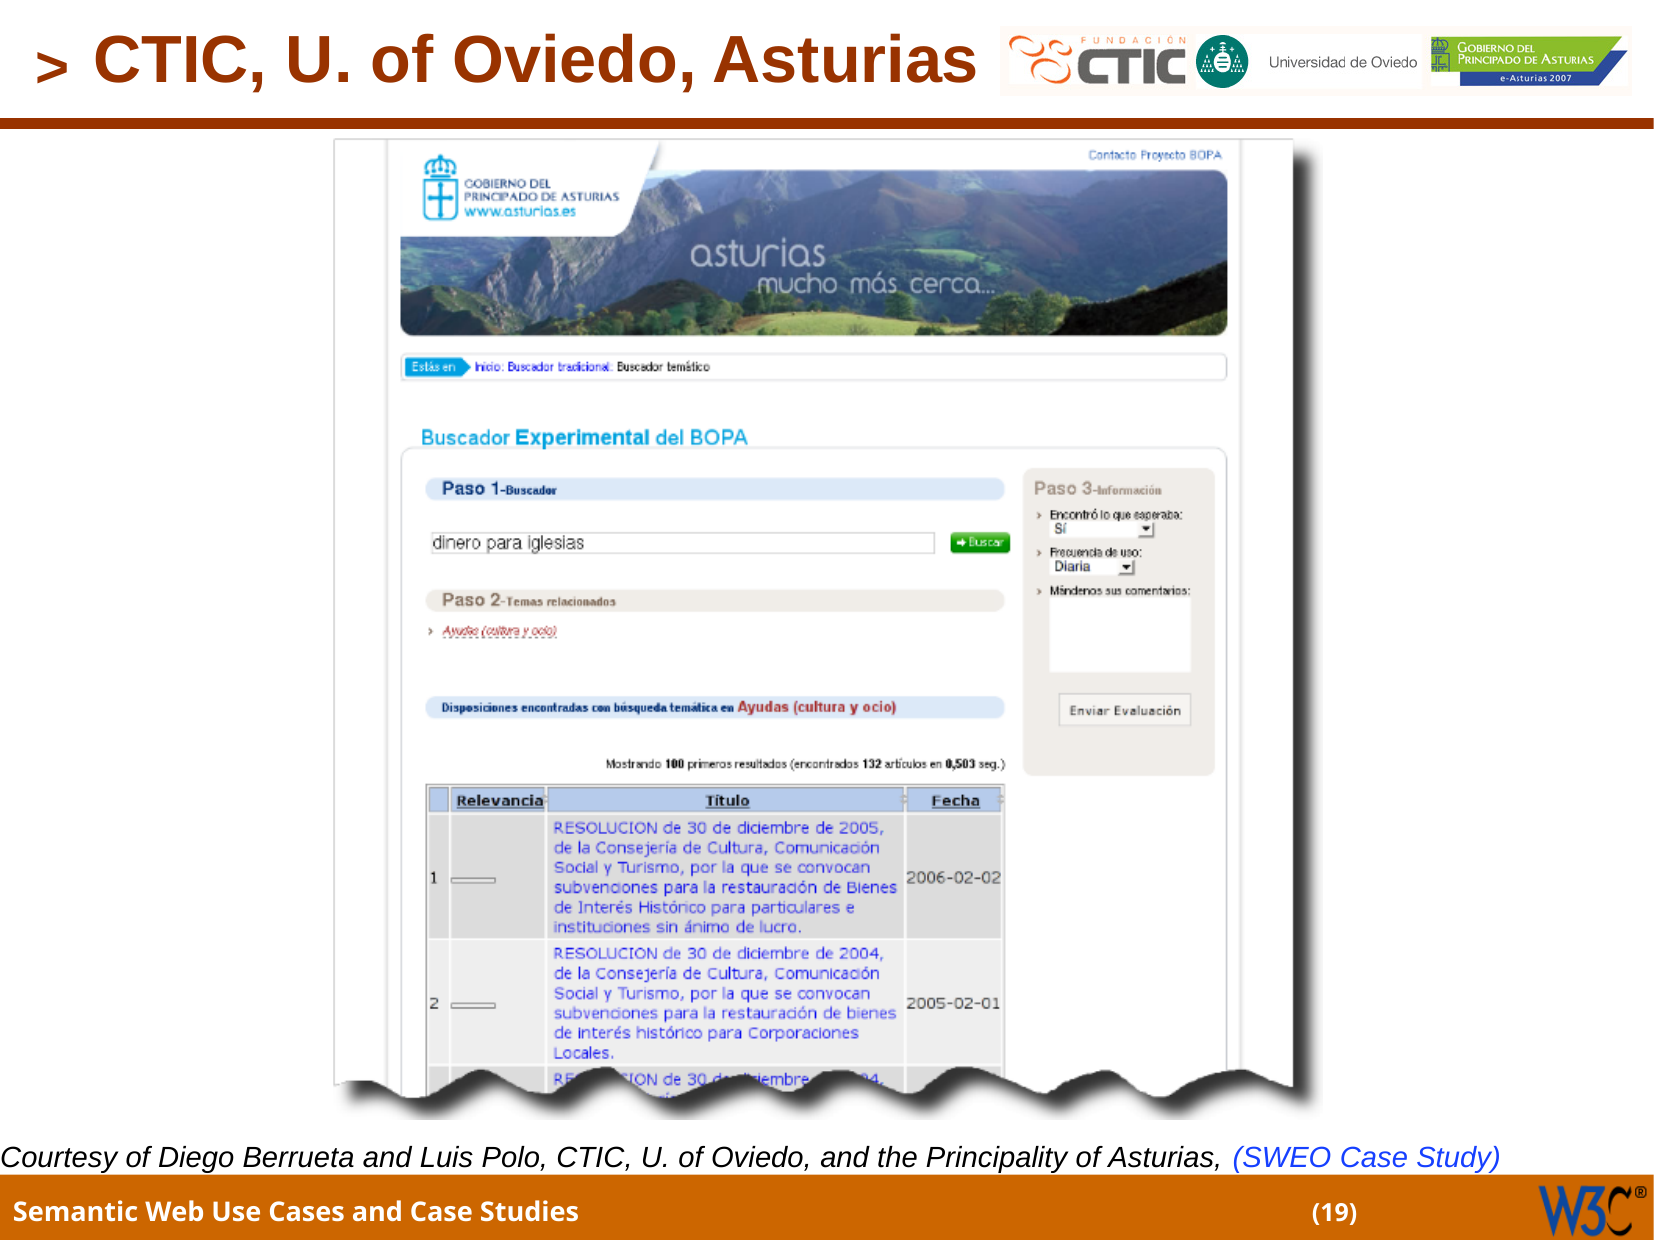

# CTIC, U. of Oviedo, Asturias
Courtesy of Diego Berrueta and Luis Polo, CTIC, U. of Oviedo, and the Principality of Asturias, (SWEO Case Study)